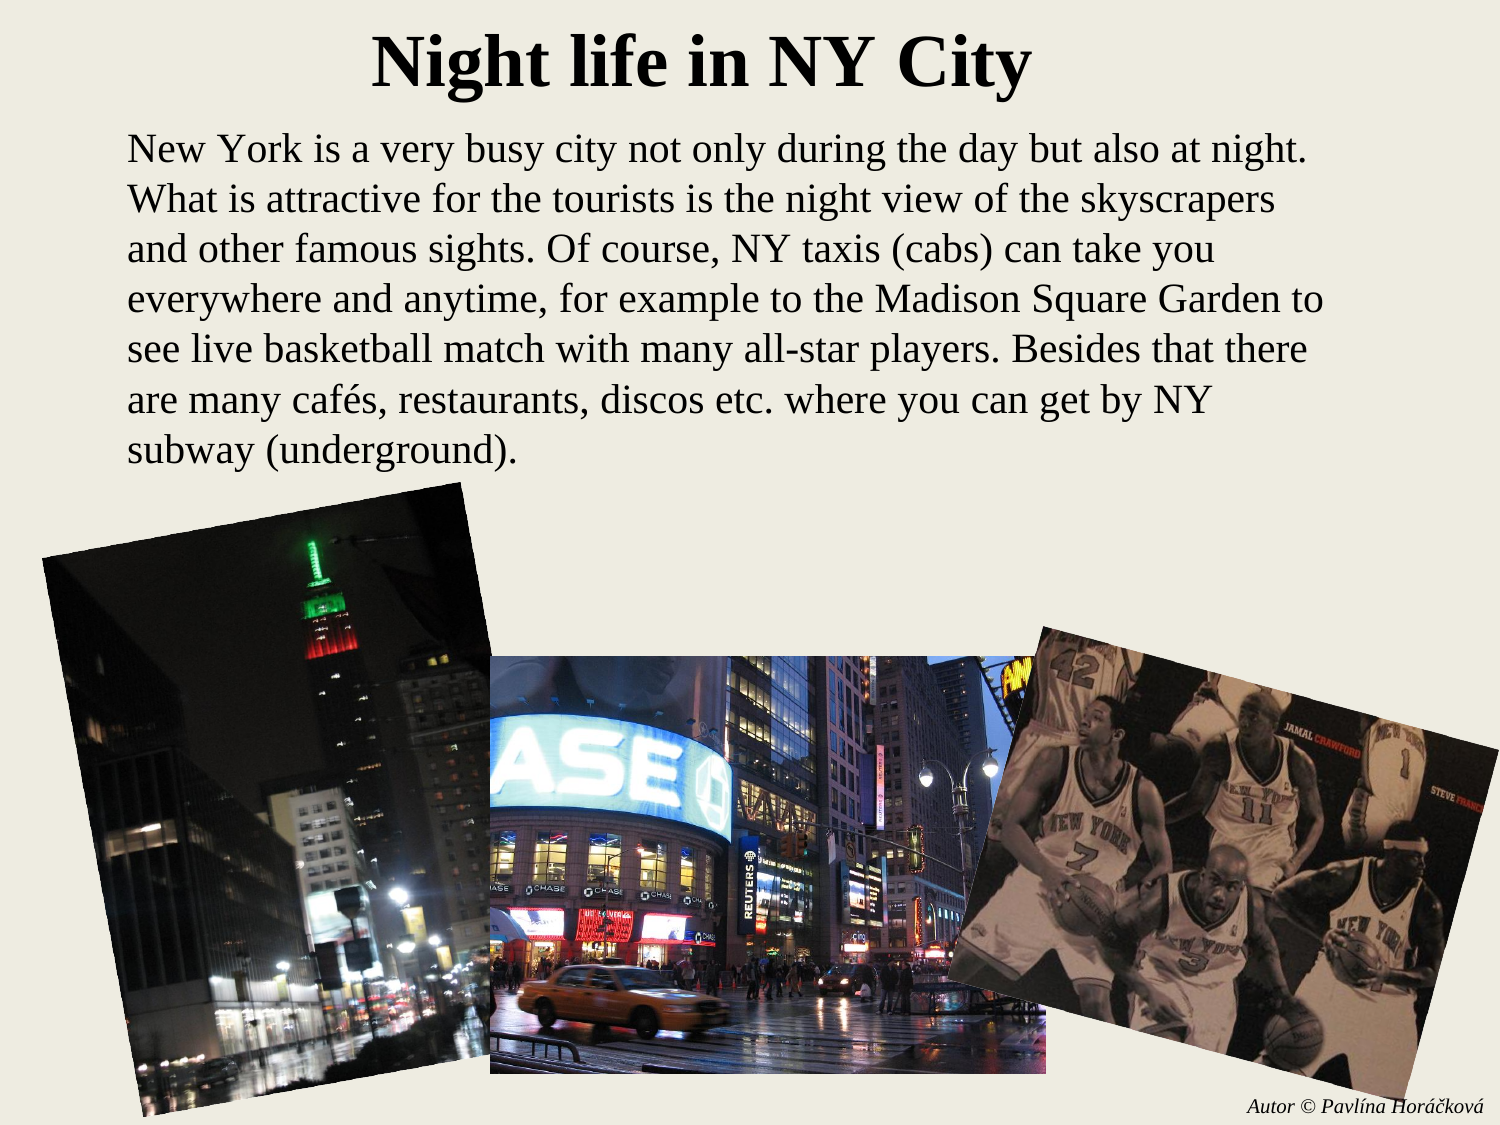

# Night life in NY City
New York is a very busy city not only during the day but also at night. What is attractive for the tourists is the night view of the skyscrapers and other famous sights. Of course, NY taxis (cabs) can take you everywhere and anytime, for example to the Madison Square Garden to see live basketball match with many all-star players. Besides that there are many cafés, restaurants, discos etc. where you can get by NY subway (underground).
Autor © Pavlína Horáčková